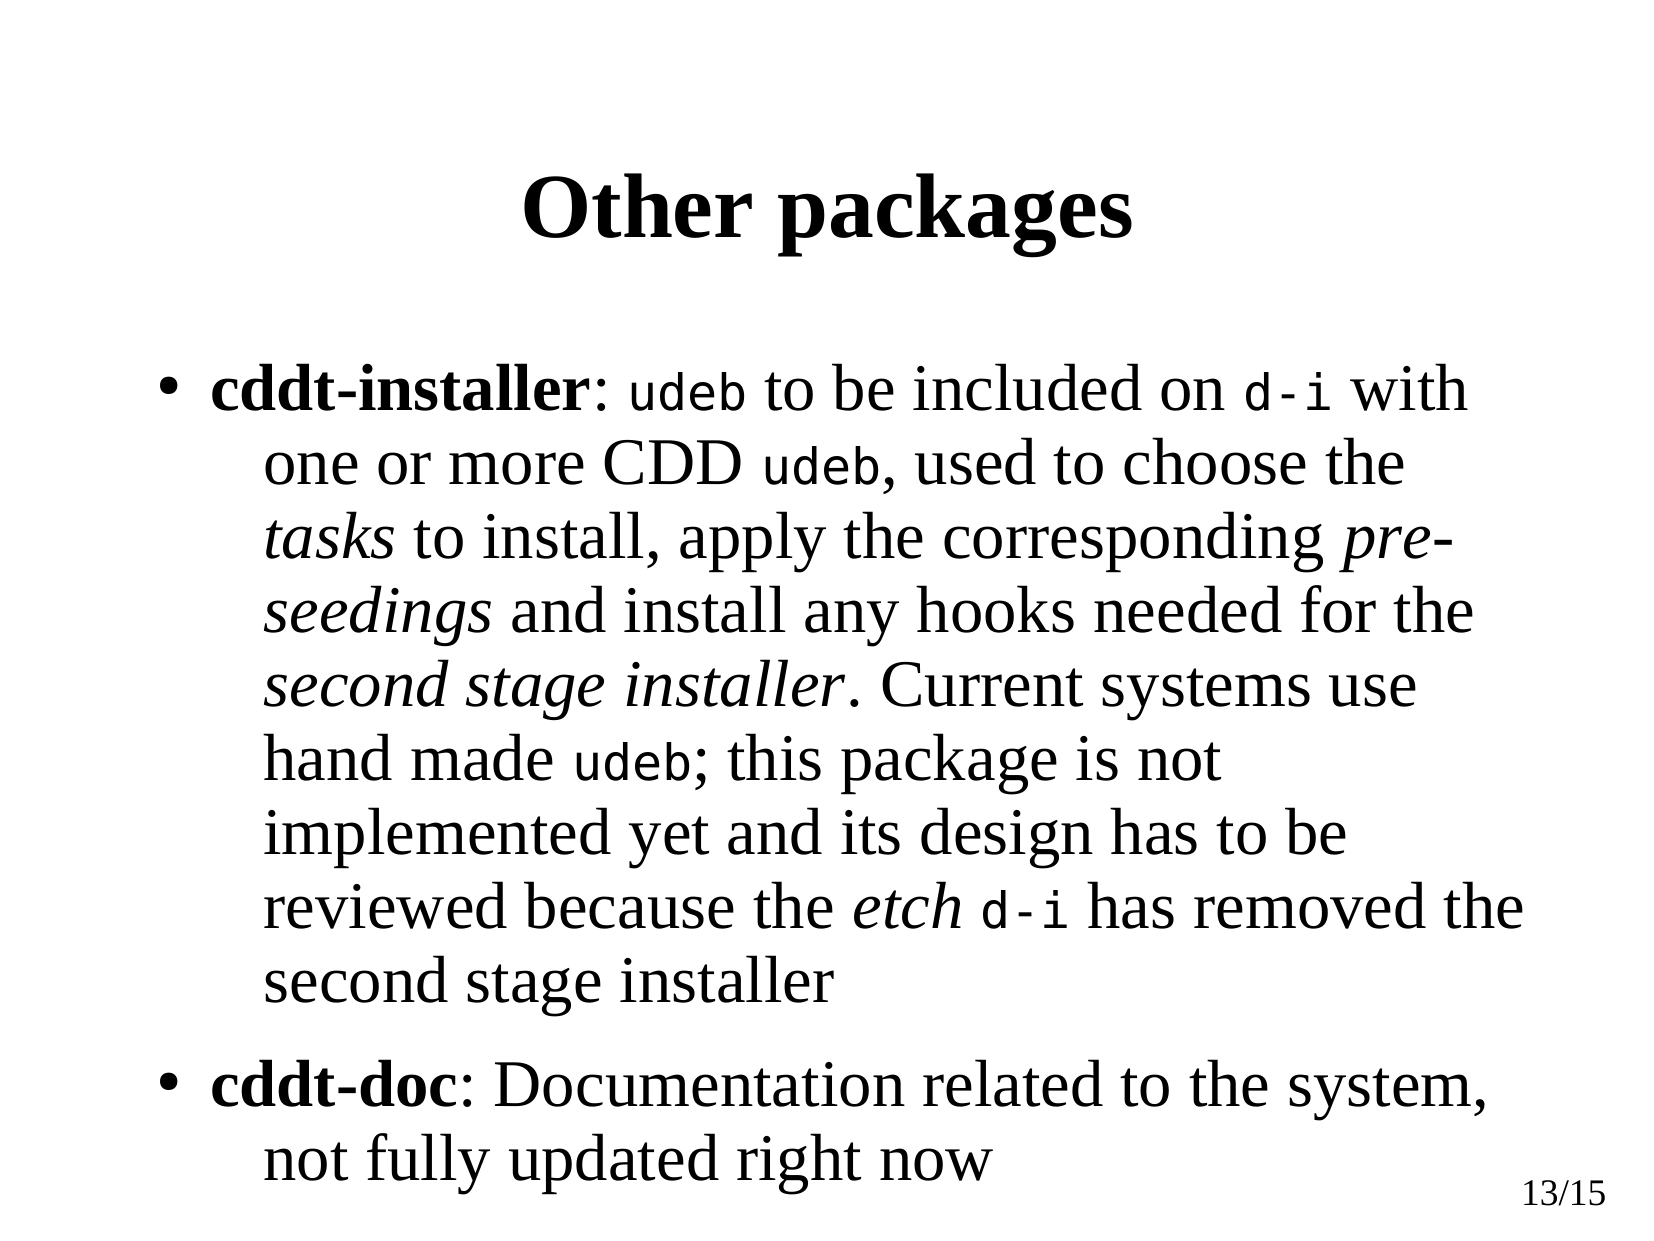

# Other packages
cddt-installer: udeb to be included on d-i with one or more CDD udeb, used to choose the tasks to install, apply the corresponding pre-seedings and install any hooks needed for the second stage installer. Current systems use hand made udeb; this package is not implemented yet and its design has to be reviewed because the etch d-i has removed the second stage installer
cddt-doc: Documentation related to the system, not fully updated right now